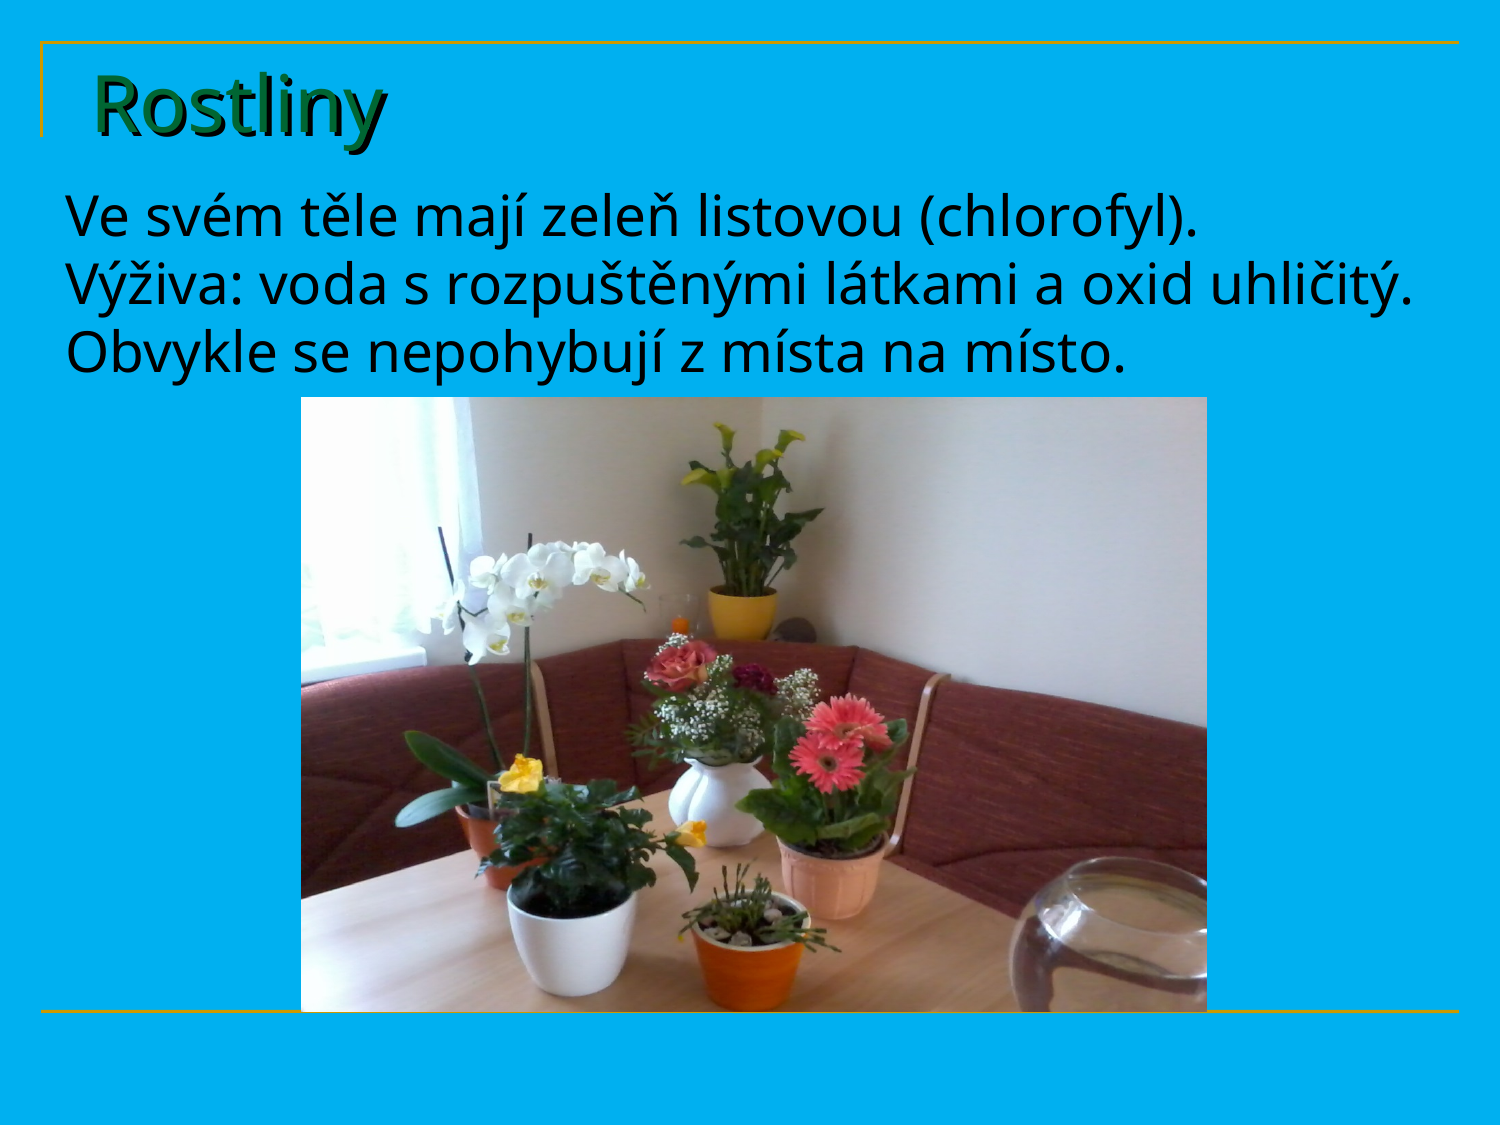

# Rostliny
Ve svém těle mají zeleň listovou (chlorofyl).
Výživa: voda s rozpuštěnými látkami a oxid uhličitý.
Obvykle se nepohybují z místa na místo.